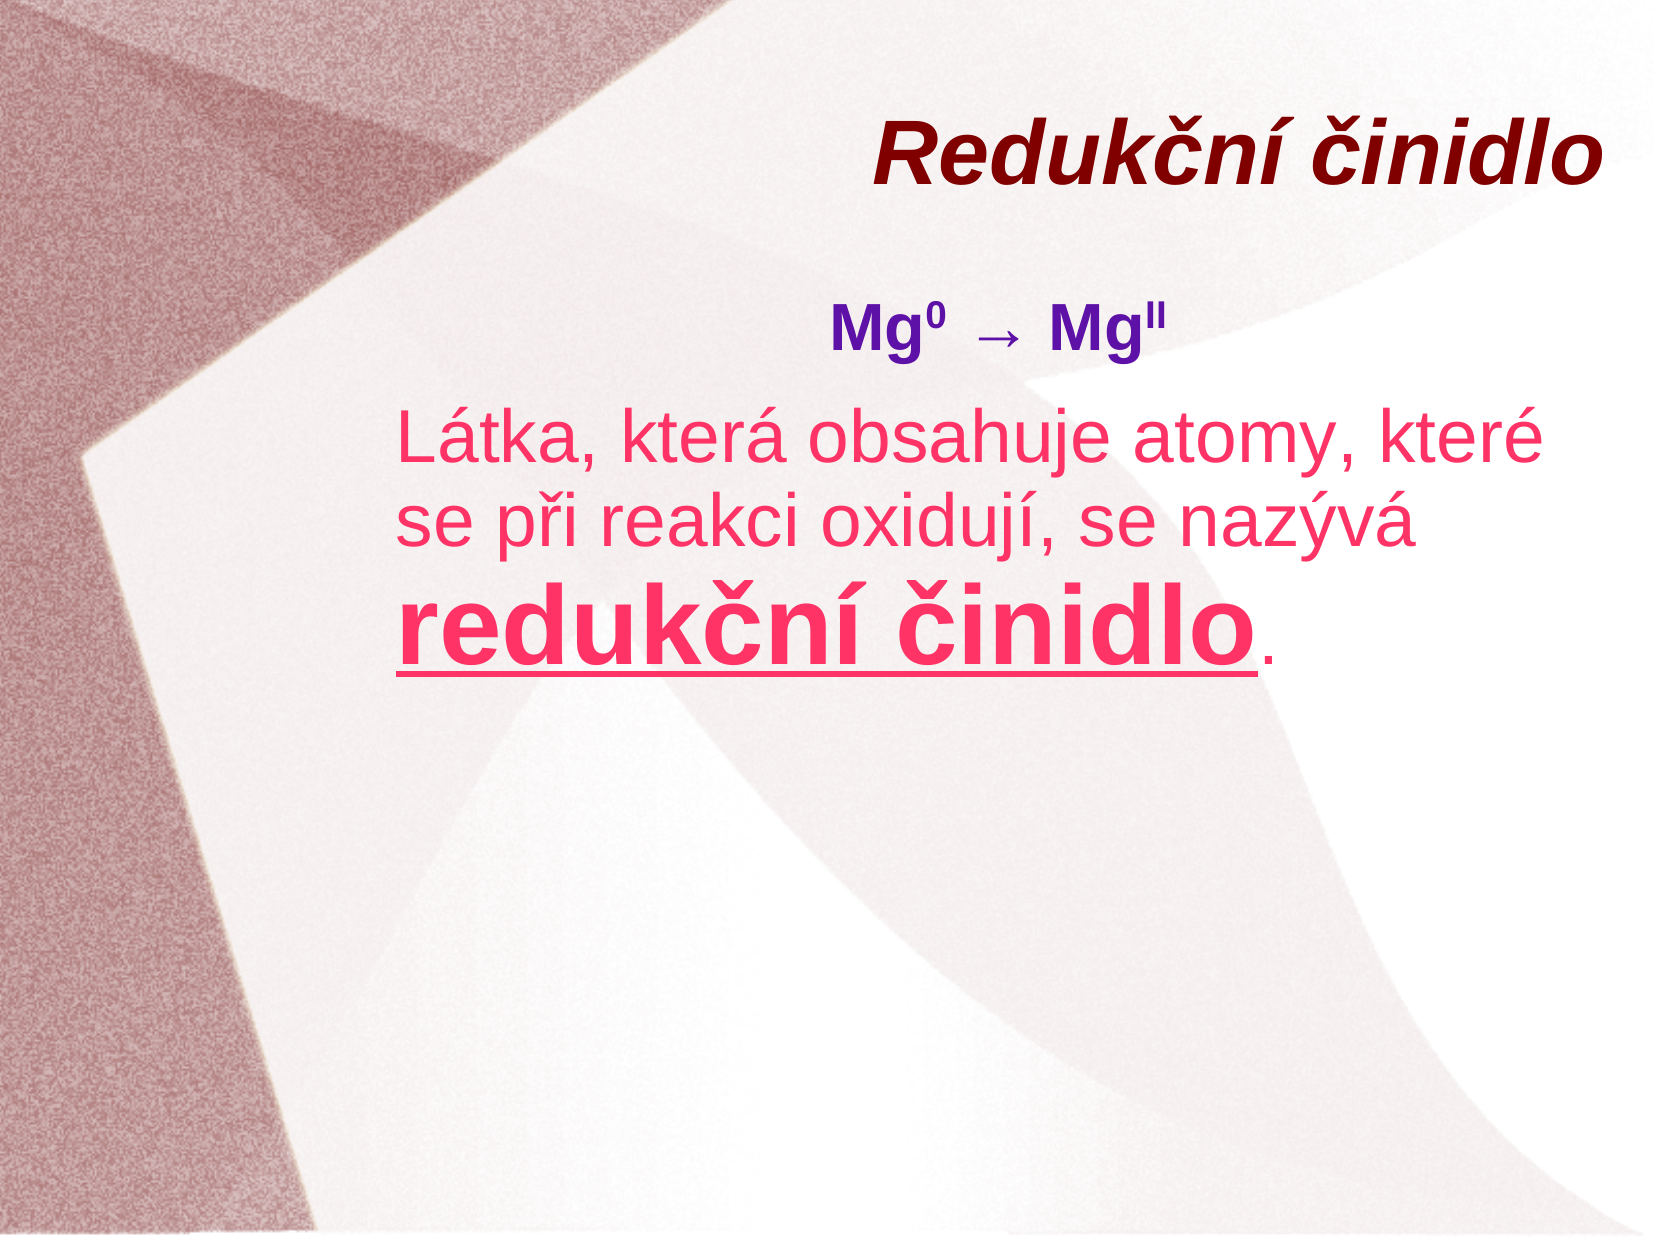

# Redukční činidlo
Mg0 → MgII
Látka, která obsahuje atomy, které se při reakci oxidují, se nazývá redukční činidlo.